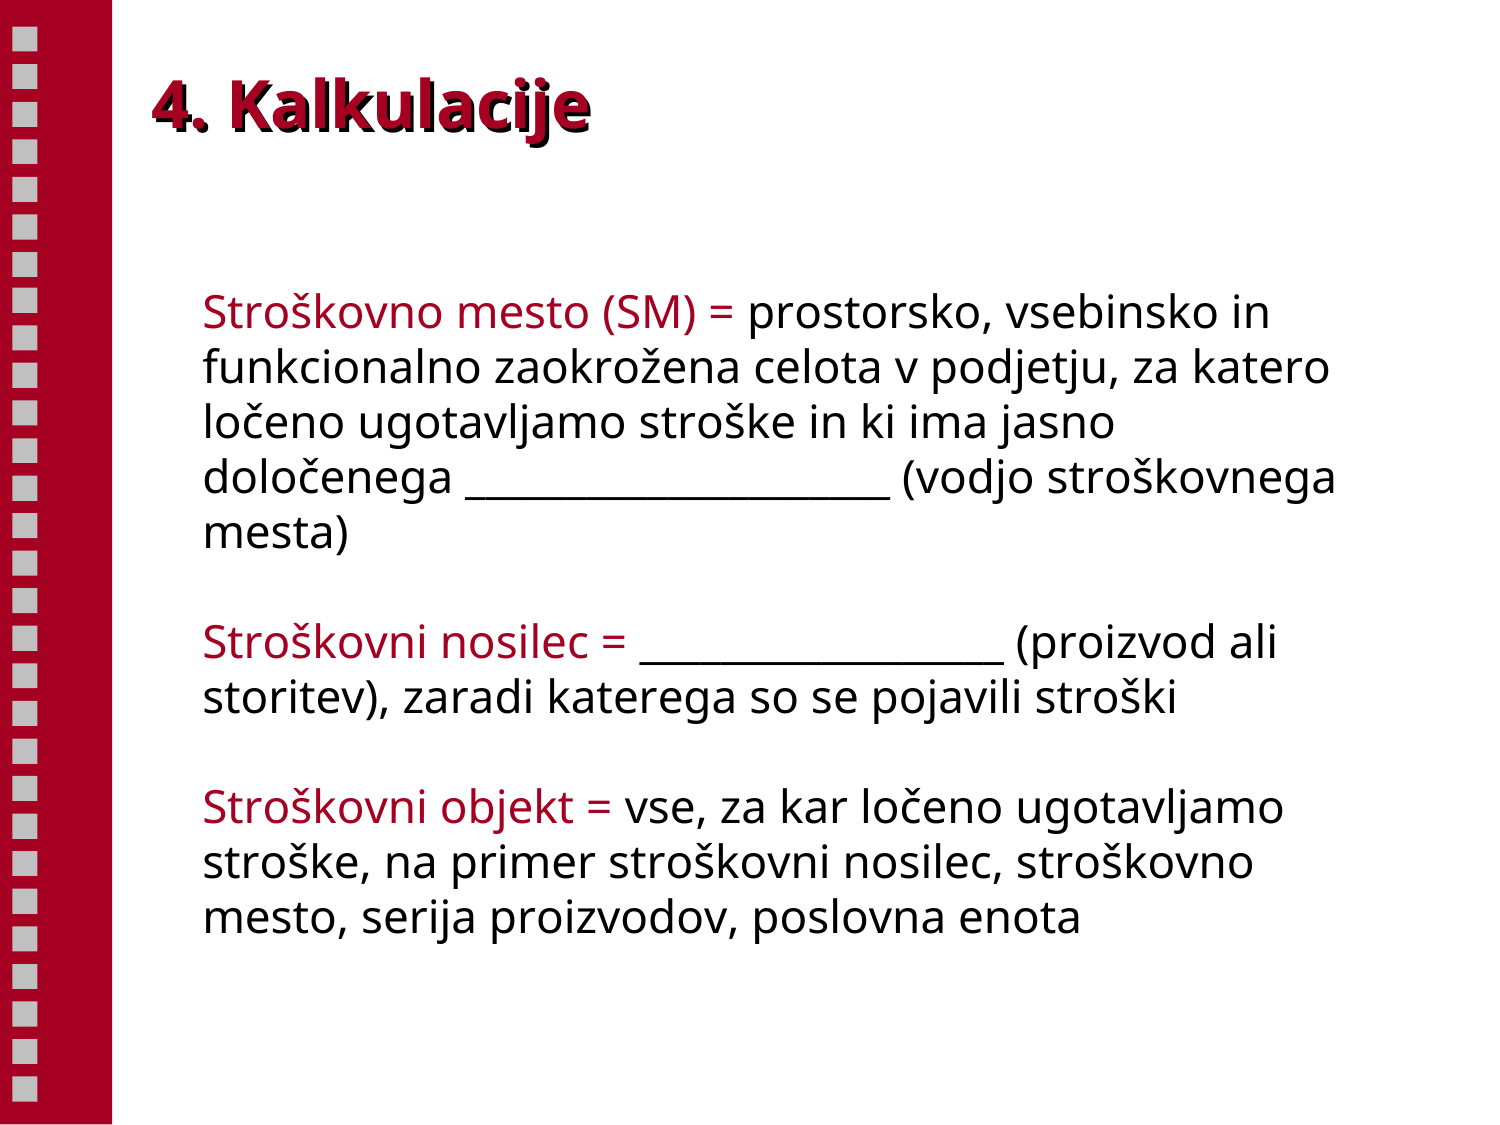

# 4. Kalkulacije
Stroškovno mesto (SM) = prostorsko, vsebinsko in funkcionalno zaokrožena celota v podjetju, za katero ločeno ugotavljamo stroške in ki ima jasno določenega _____________________ (vodjo stroškovnega mesta)
Stroškovni nosilec = __________________ (proizvod ali storitev), zaradi katerega so se pojavili stroški
Stroškovni objekt = vse, za kar ločeno ugotavljamo stroške, na primer stroškovni nosilec, stroškovno mesto, serija proizvodov, poslovna enota